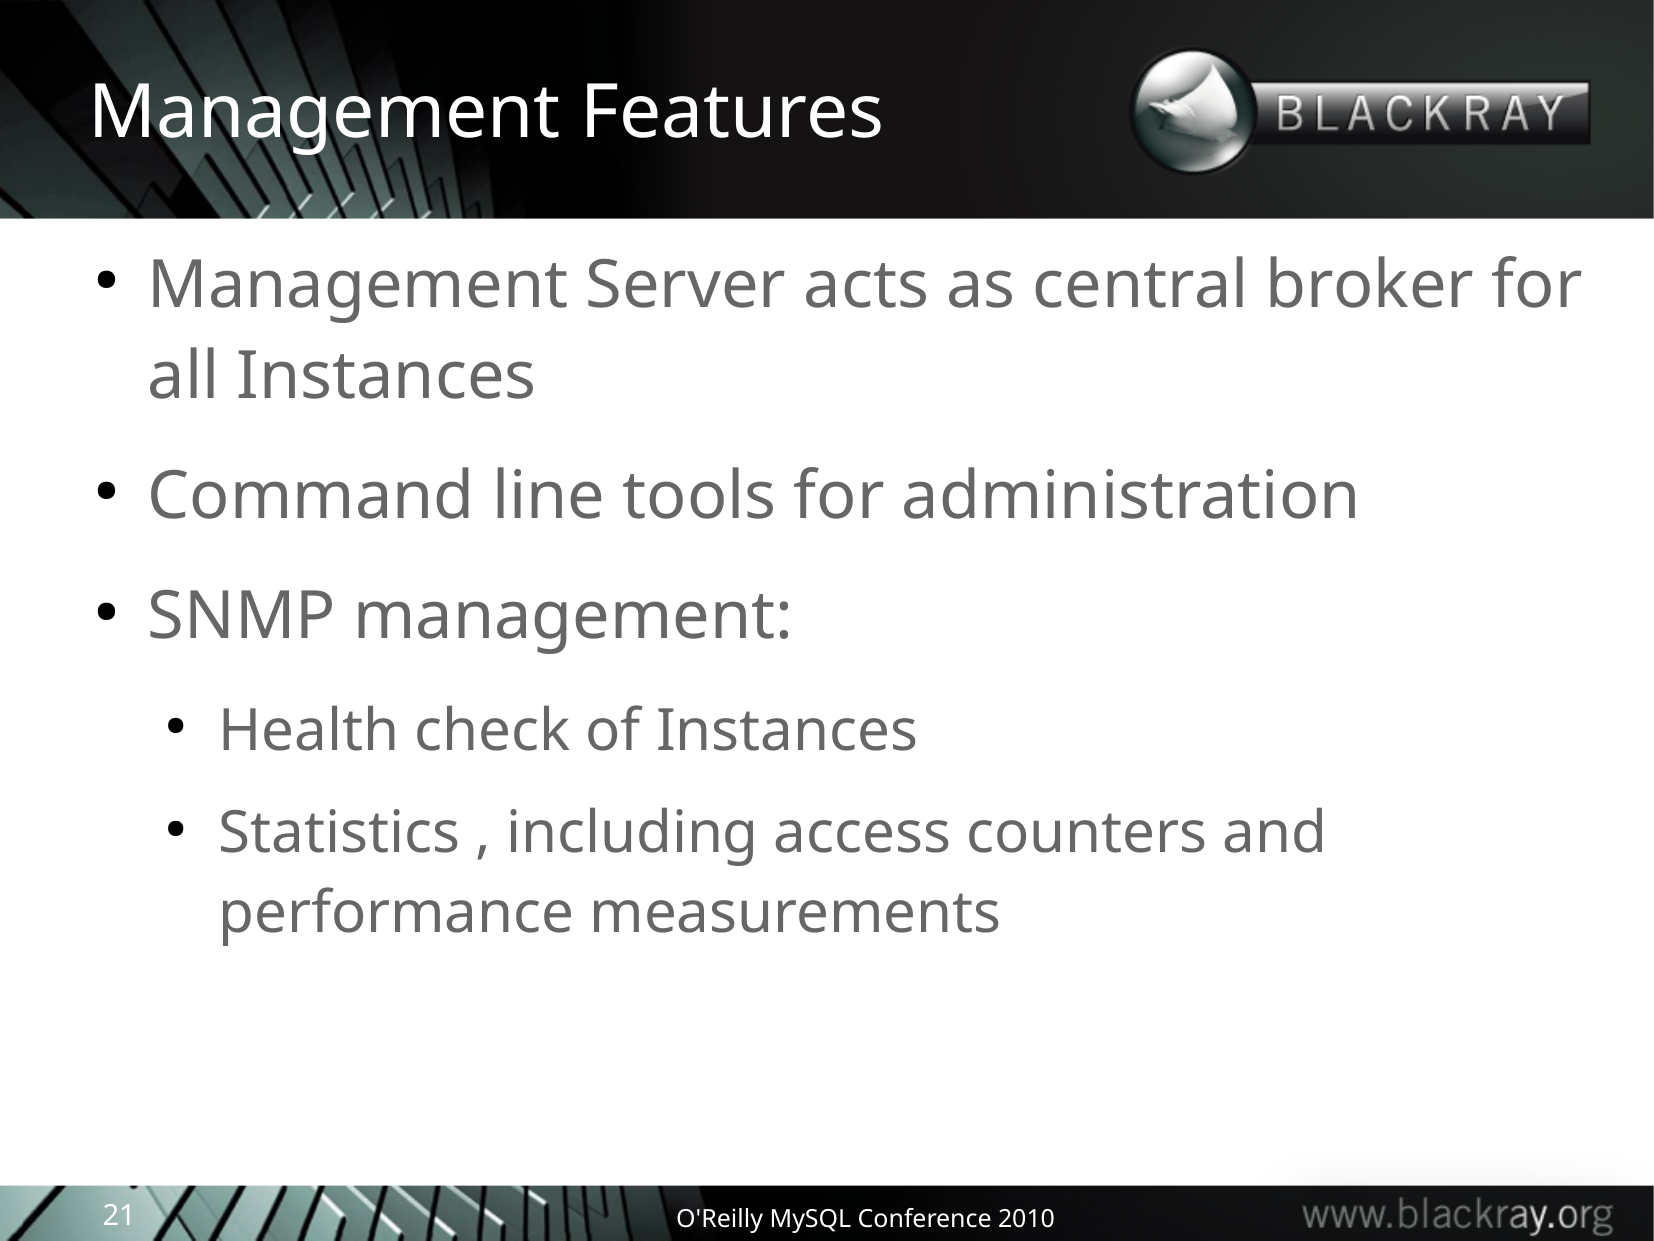

# Management Features
Management Server acts as central broker for all Instances
Command line tools for administration
SNMP management:
Health check of Instances
Statistics , including access counters and performance measurements